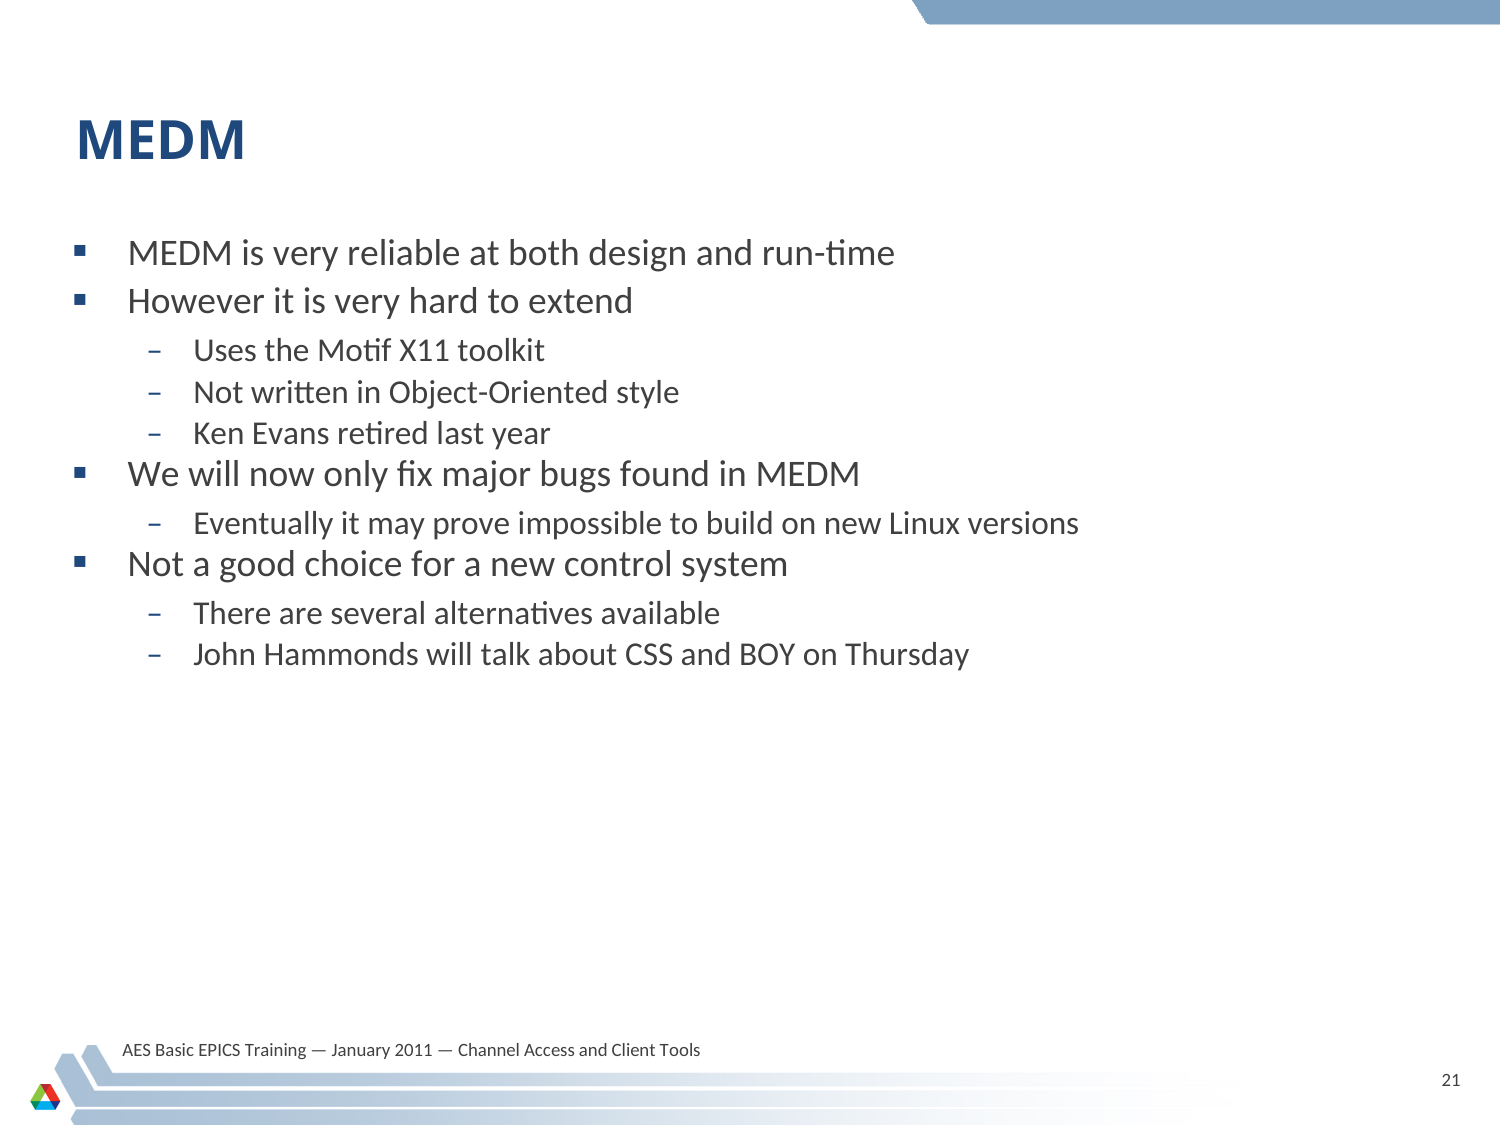

# MEDM
MEDM is very reliable at both design and run-time
However it is very hard to extend
Uses the Motif X11 toolkit
Not written in Object-Oriented style
Ken Evans retired last year
We will now only fix major bugs found in MEDM
Eventually it may prove impossible to build on new Linux versions
Not a good choice for a new control system
There are several alternatives available
John Hammonds will talk about CSS and BOY on Thursday
AES Basic EPICS Training — January 2011 — Channel Access and Client Tools
21